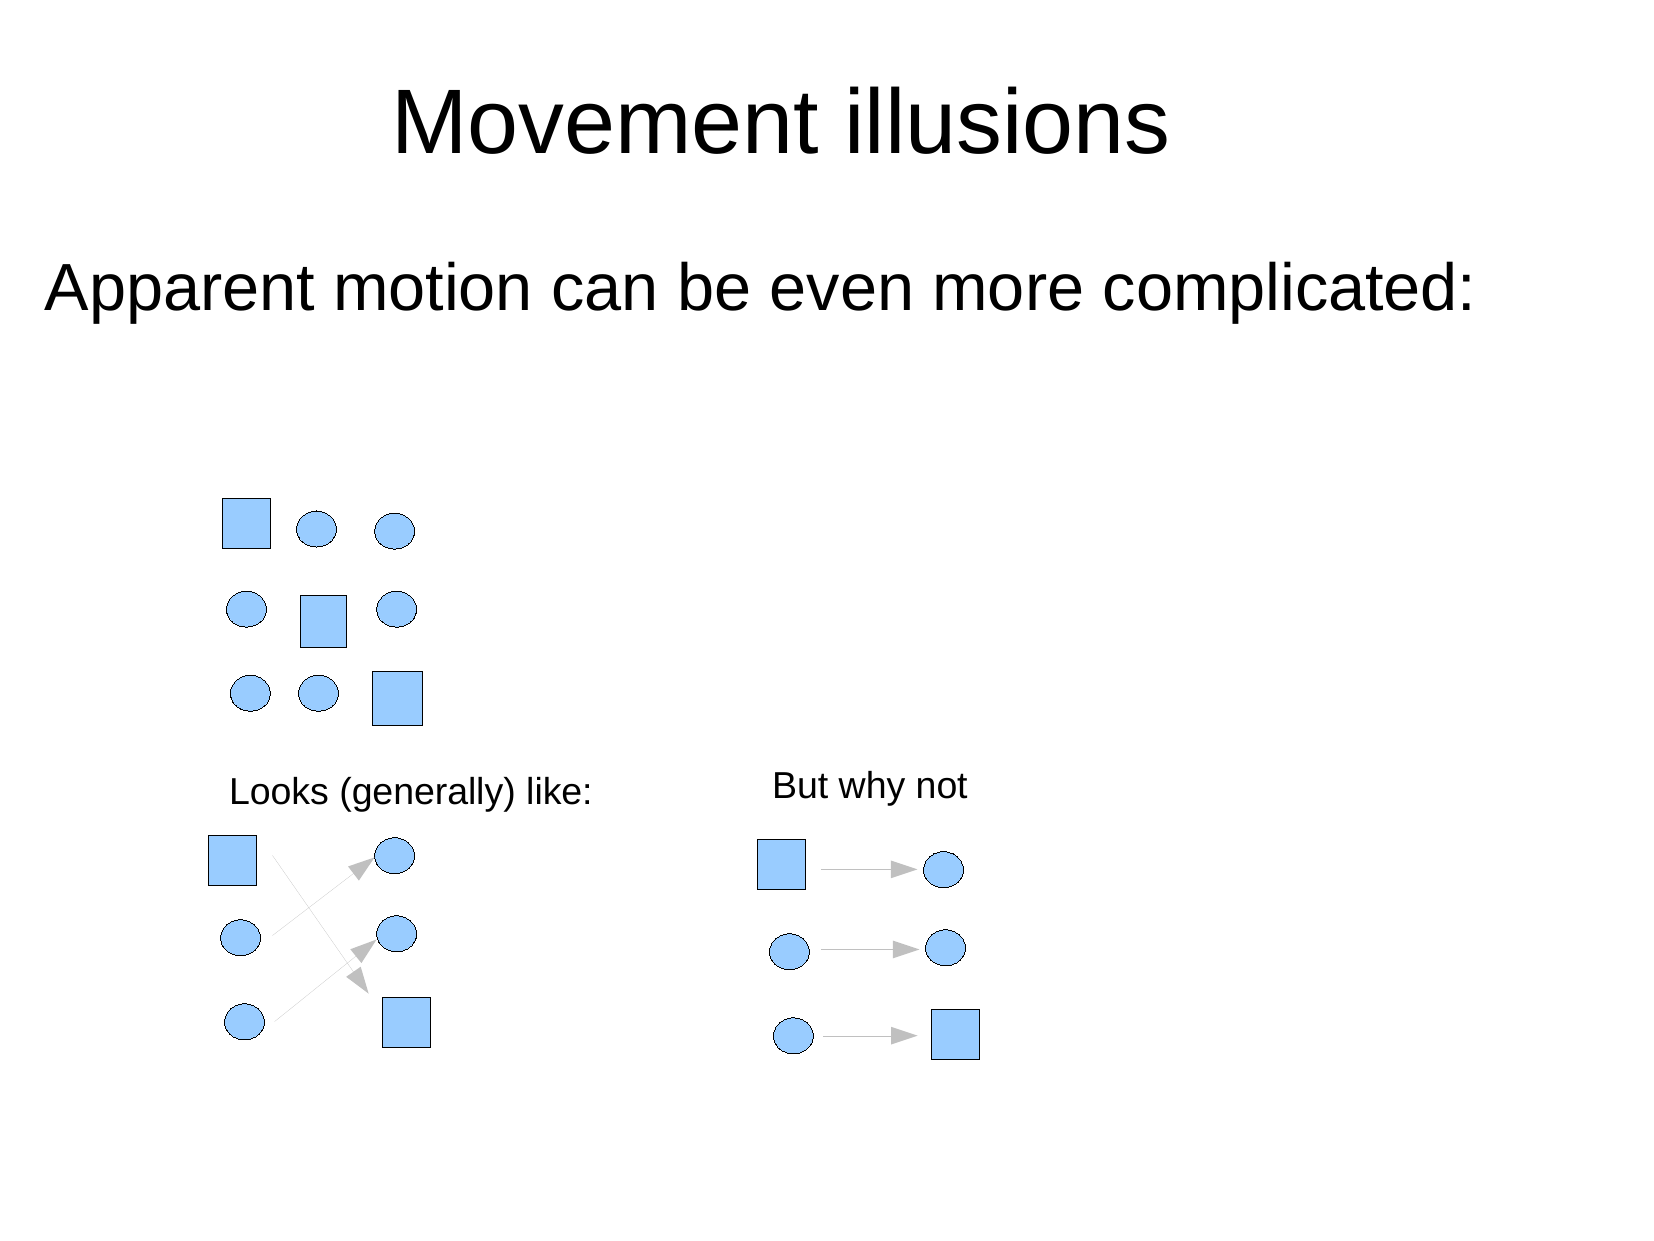

# Movement illusions
Apparent motion can be even more complicated:
But why not
Looks (generally) like: